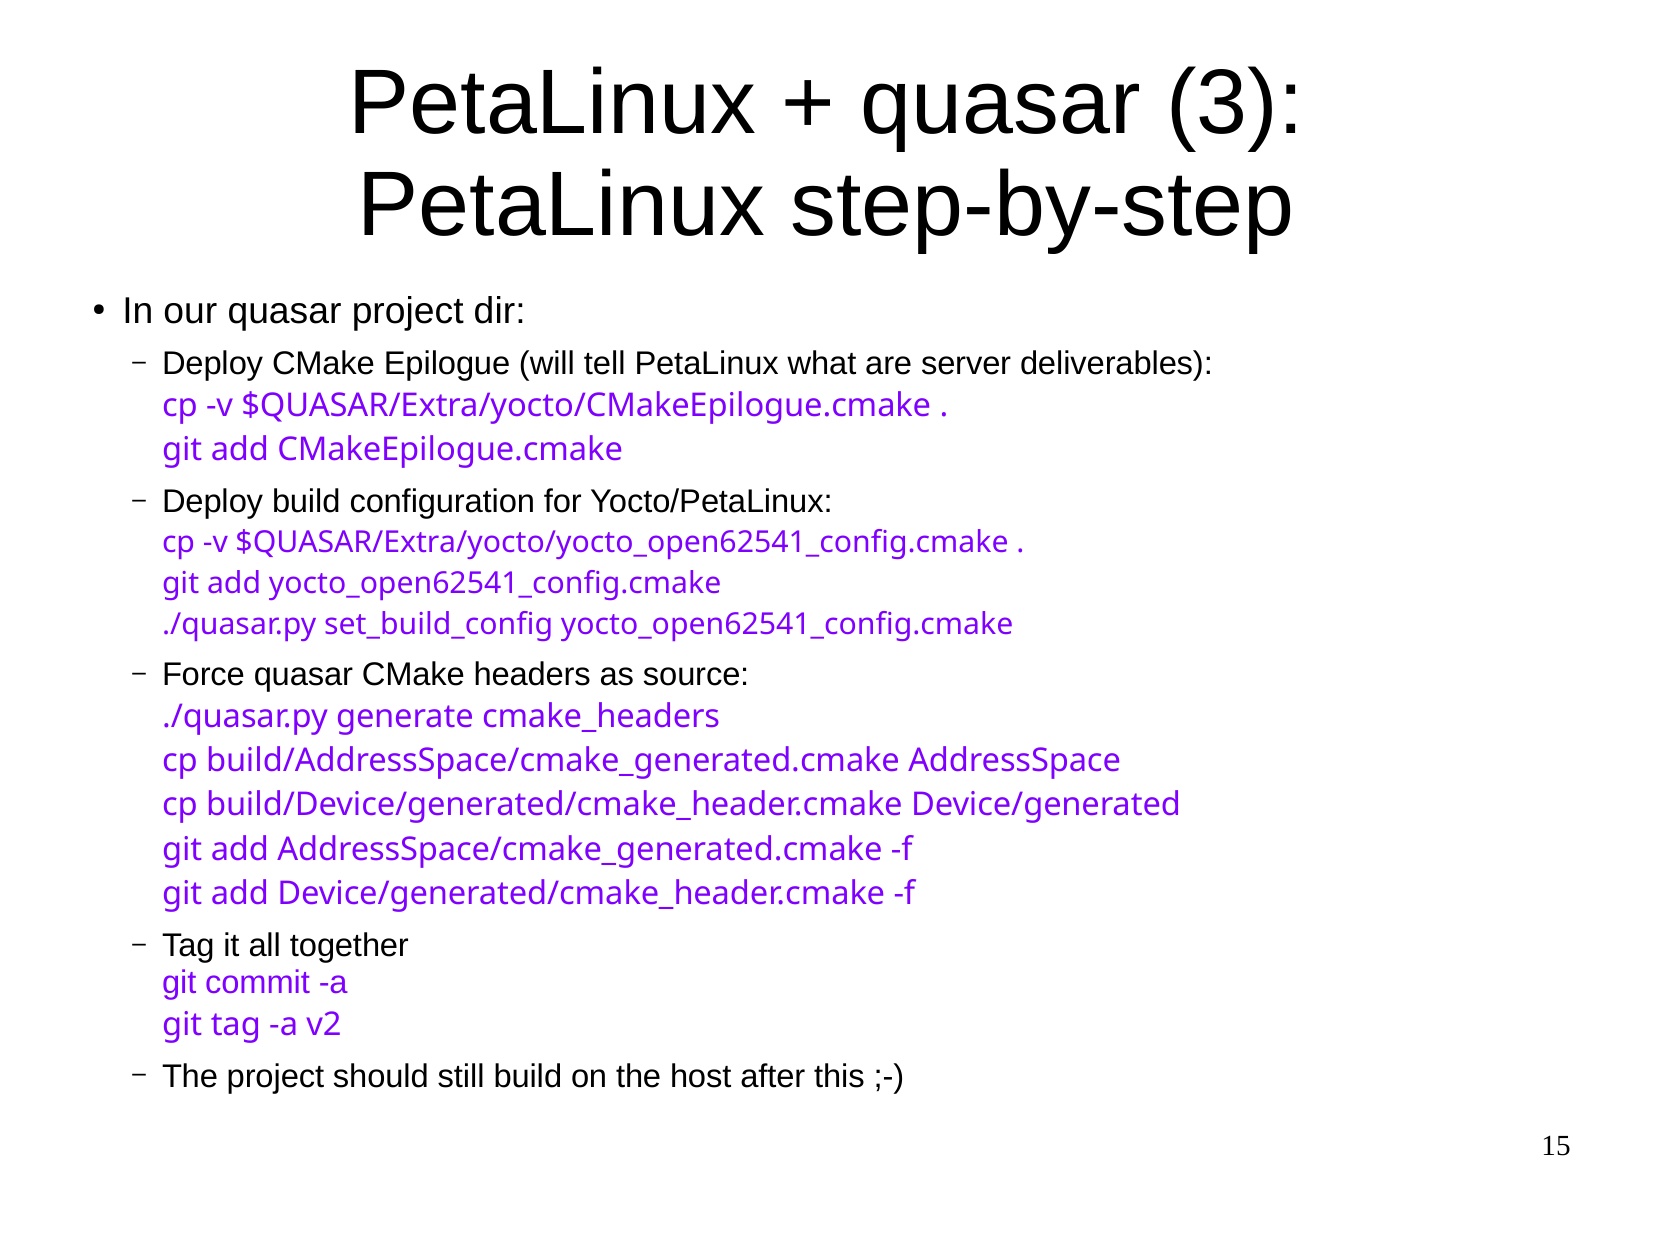

# PetaLinux + quasar (3): PetaLinux step-by-step
In our quasar project dir:
Deploy CMake Epilogue (will tell PetaLinux what are server deliverables):
cp -v $QUASAR/Extra/yocto/CMakeEpilogue.cmake .
git add CMakeEpilogue.cmake
Deploy build configuration for Yocto/PetaLinux:
cp -v $QUASAR/Extra/yocto/yocto_open62541_config.cmake .
git add yocto_open62541_config.cmake
./quasar.py set_build_config yocto_open62541_config.cmake
Force quasar CMake headers as source:
./quasar.py generate cmake_headers
cp build/AddressSpace/cmake_generated.cmake AddressSpace
cp build/Device/generated/cmake_header.cmake Device/generated
git add AddressSpace/cmake_generated.cmake -f
git add Device/generated/cmake_header.cmake -f
Tag it all together
git commit -a
git tag -a v2
The project should still build on the host after this ;-)
15